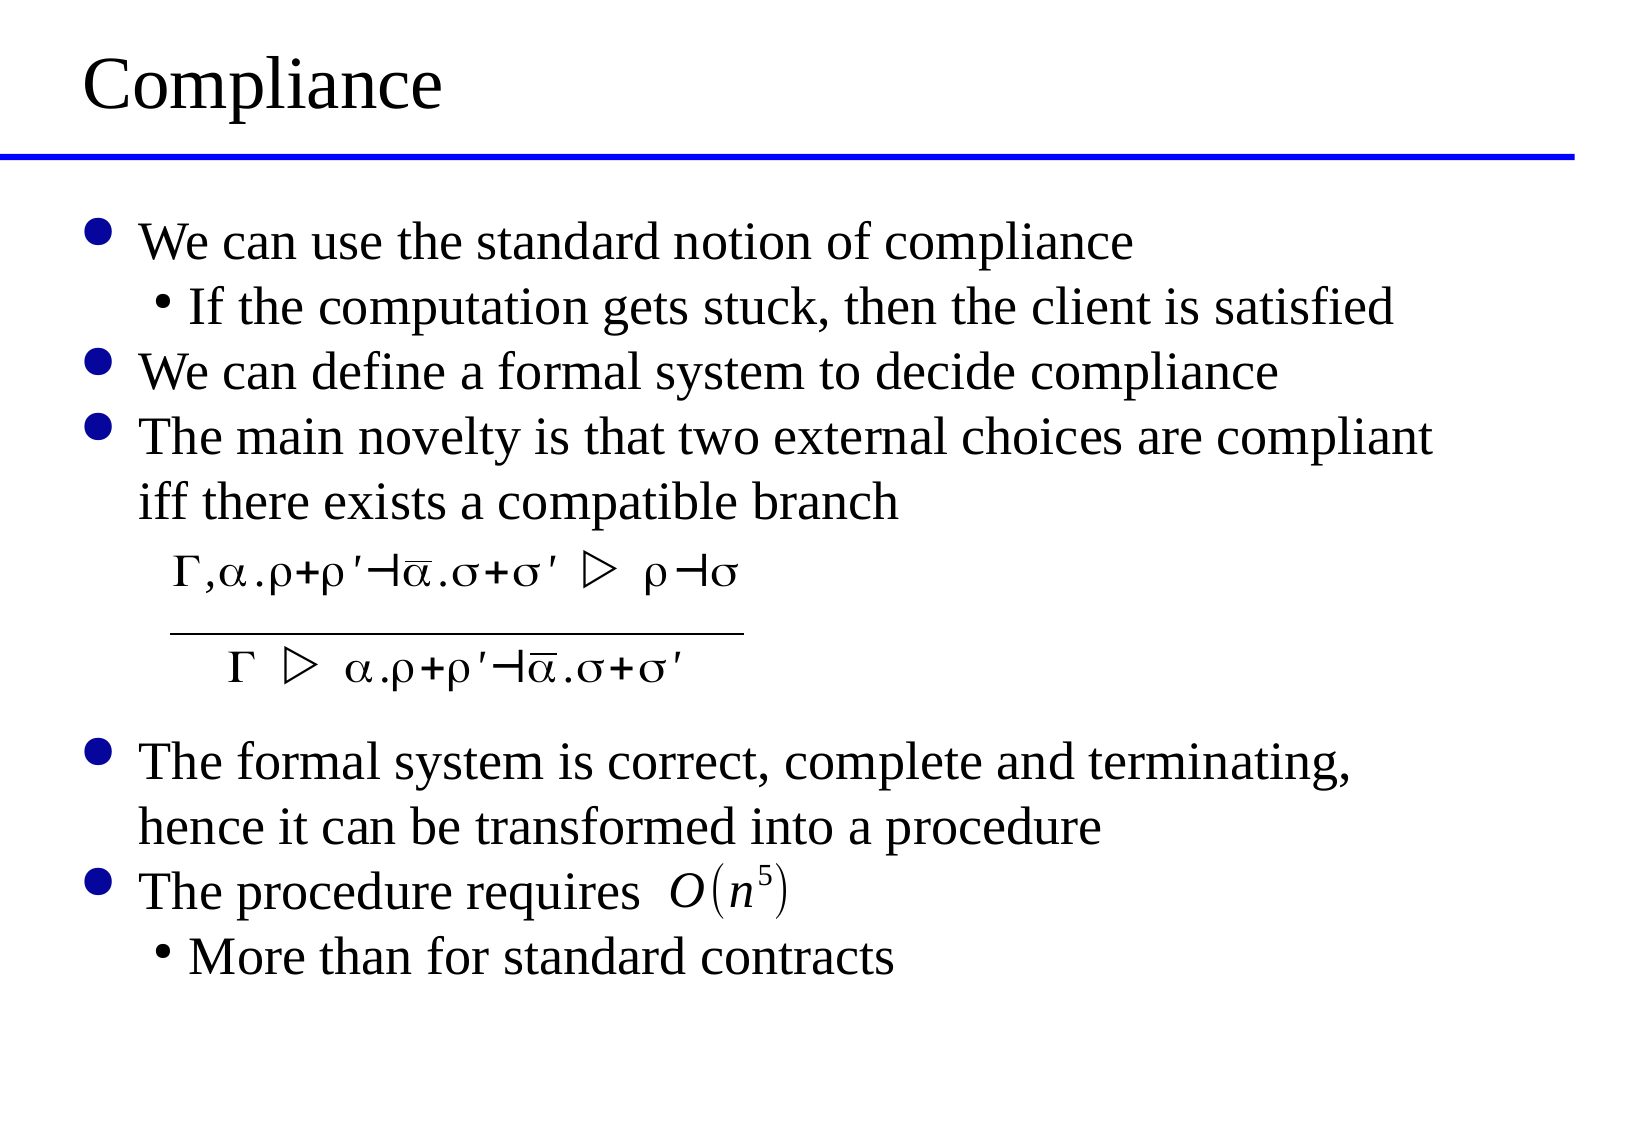

Compliance
We can use the standard notion of compliance
If the computation gets stuck, then the client is satisfied
We can define a formal system to decide compliance
The main novelty is that two external choices are compliant iff there exists a compatible branch
The formal system is correct, complete and terminating, hence it can be transformed into a procedure
The procedure requires
More than for standard contracts